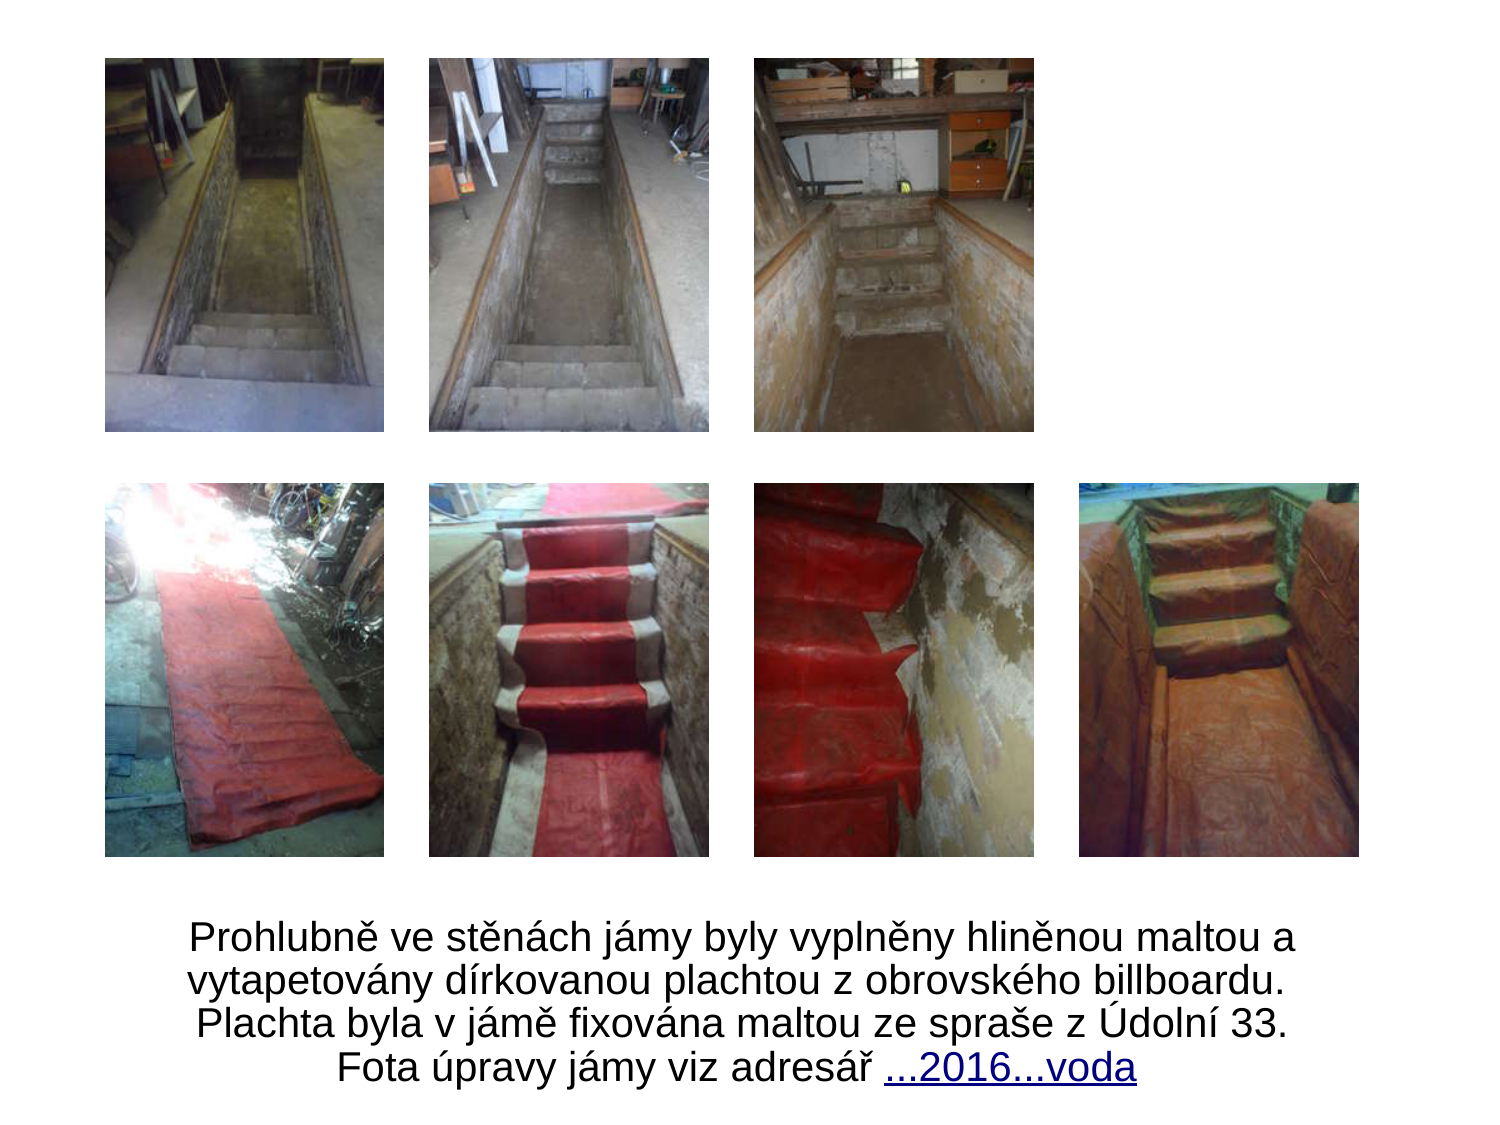

# Prohlubně ve stěnách jámy byly vyplněny hliněnou maltou a vytapetovány dírkovanou plachtou z obrovského billboardu. Plachta byla v jámě fixována maltou ze spraše z Údolní 33. Fota úpravy jámy viz adresář ...2016...voda